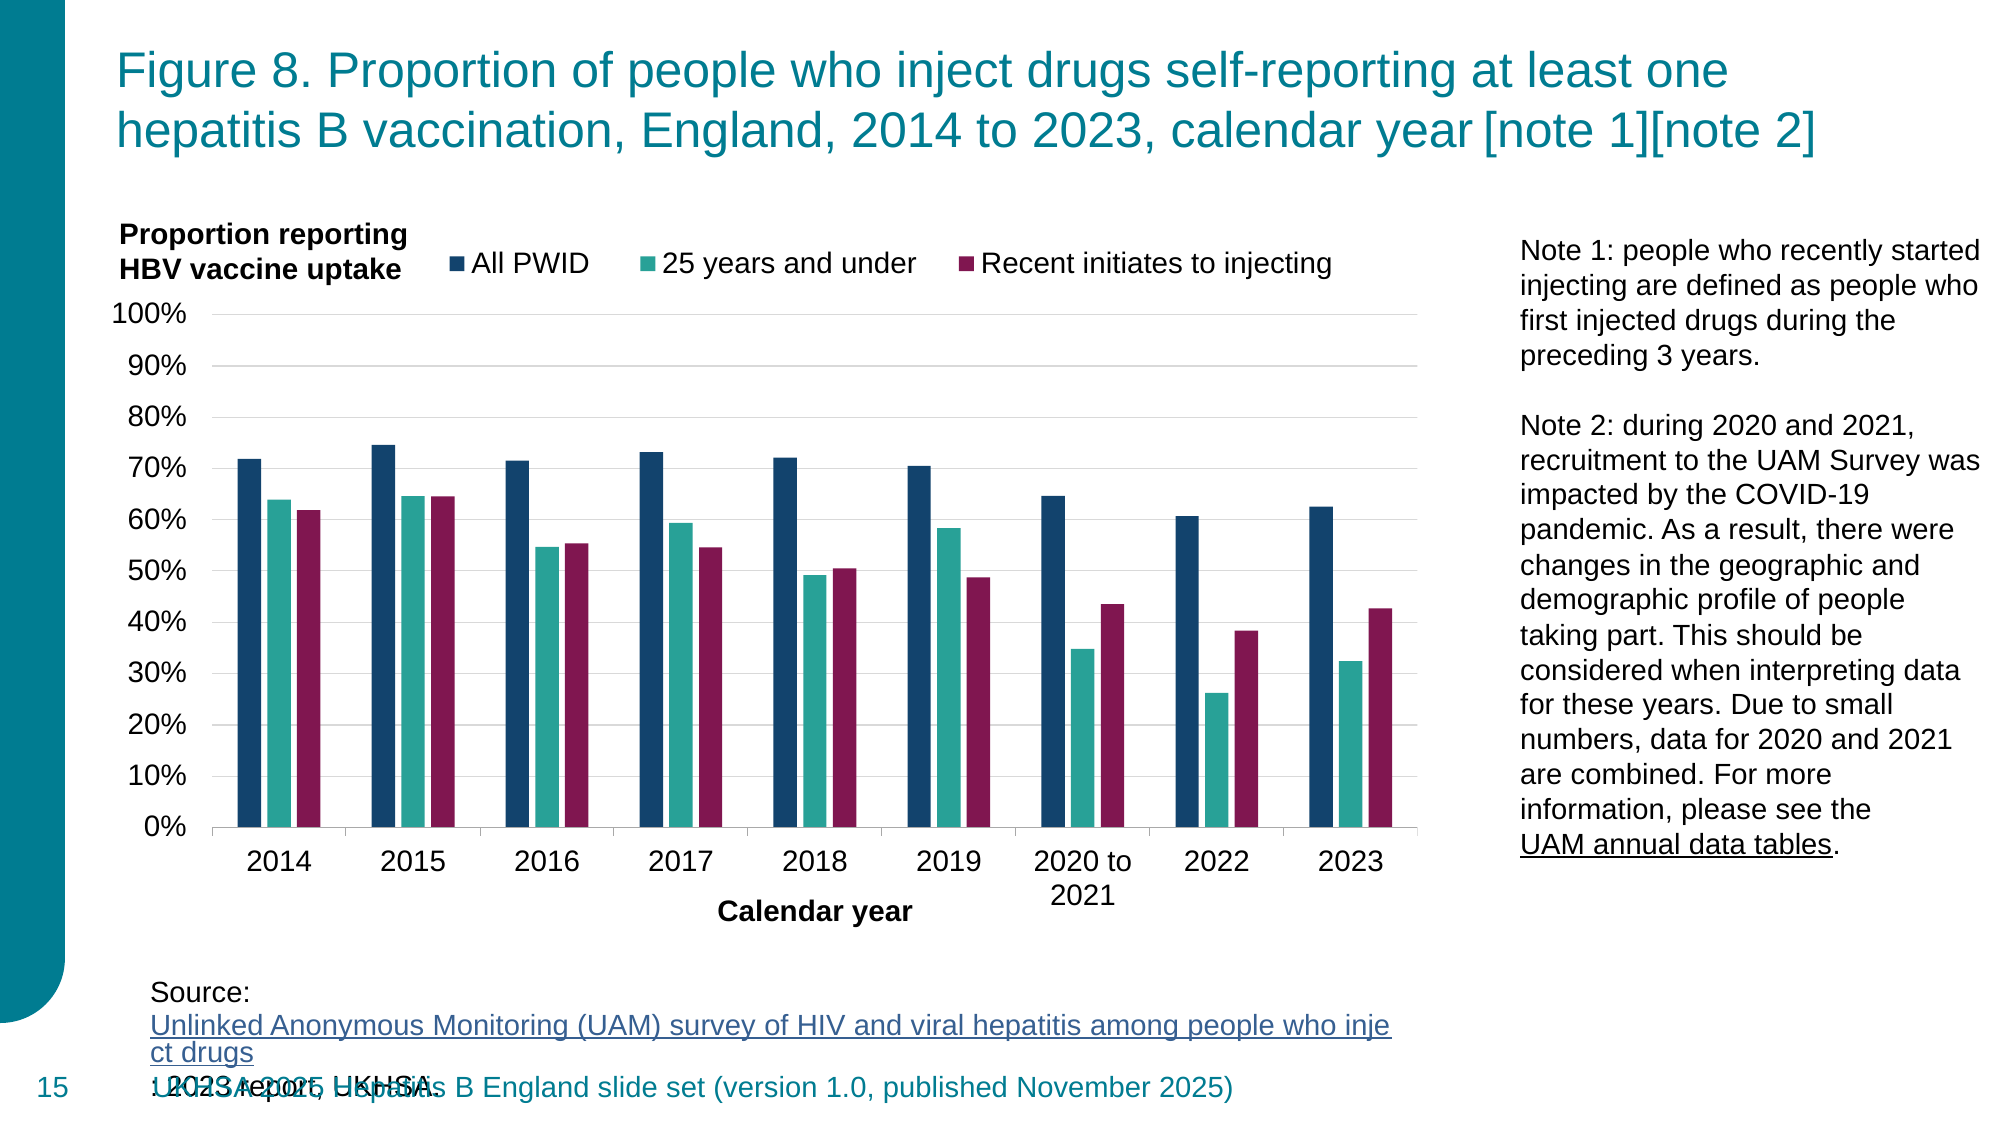

# Figure 8. Proportion of people who inject drugs self-reporting at least one hepatitis B vaccination, England, 2014 to 2023, calendar year [note 1][note 2]
Note 1: people who recently started injecting are defined as people who first injected drugs during the preceding 3 years.
Note 2: during 2020 and 2021, recruitment to the UAM Survey was impacted by the COVID-19 pandemic. As a result, there were changes in the geographic and demographic profile of people taking part. This should be considered when interpreting data for these years. Due to small numbers, data for 2020 and 2021 are combined. For more information, please see the UAM annual data tables.
Source: Unlinked Anonymous Monitoring (UAM) survey of HIV and viral hepatitis among people who inject drugs: 2023 report, UKHSA.
4
UKHSA 2025 Hepatitis B England slide set (version 1.0, published November 2025)